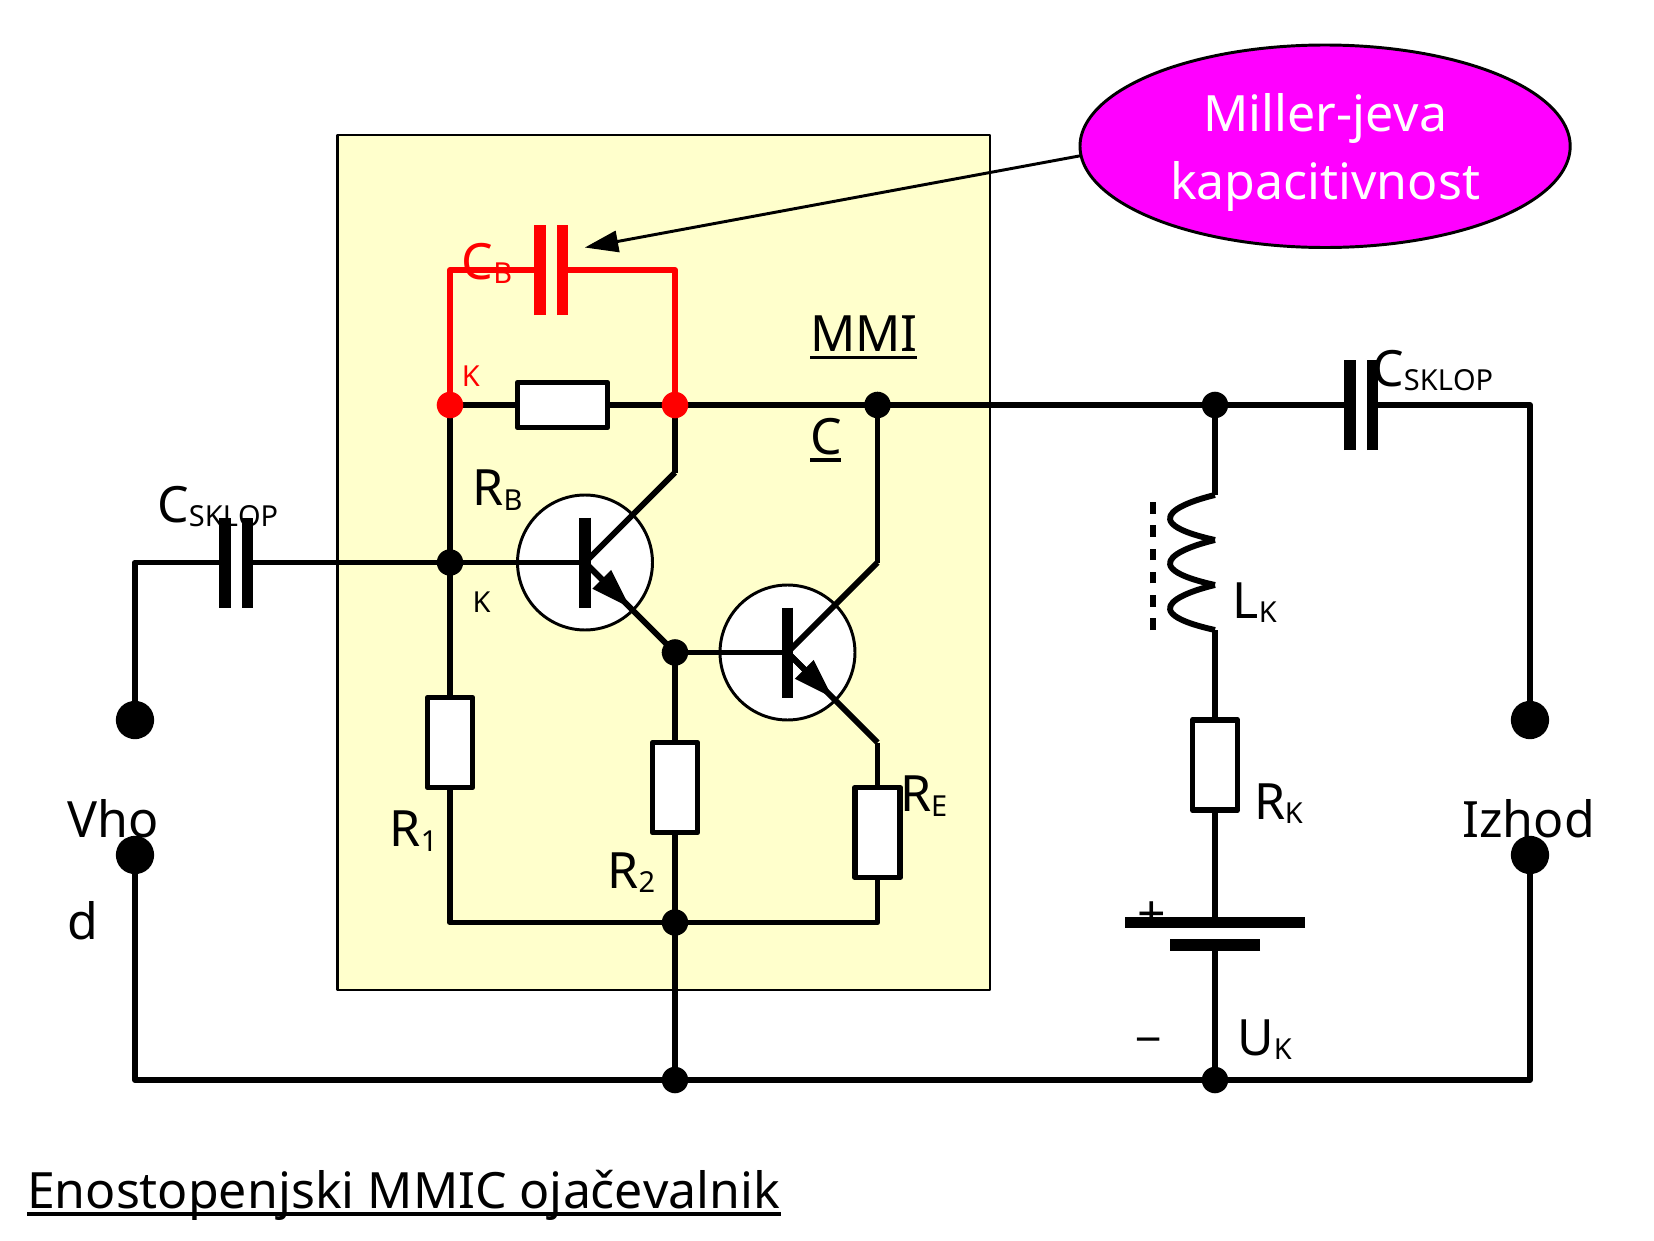

Miller-jeva
kapacitivnost
CBK
MMIC
CSKLOP
RBK
CSKLOP
LK
RE
RK
Vhod
Izhod
R1
R2
+
_
UK
Enostopenjski MMIC ojačevalnik